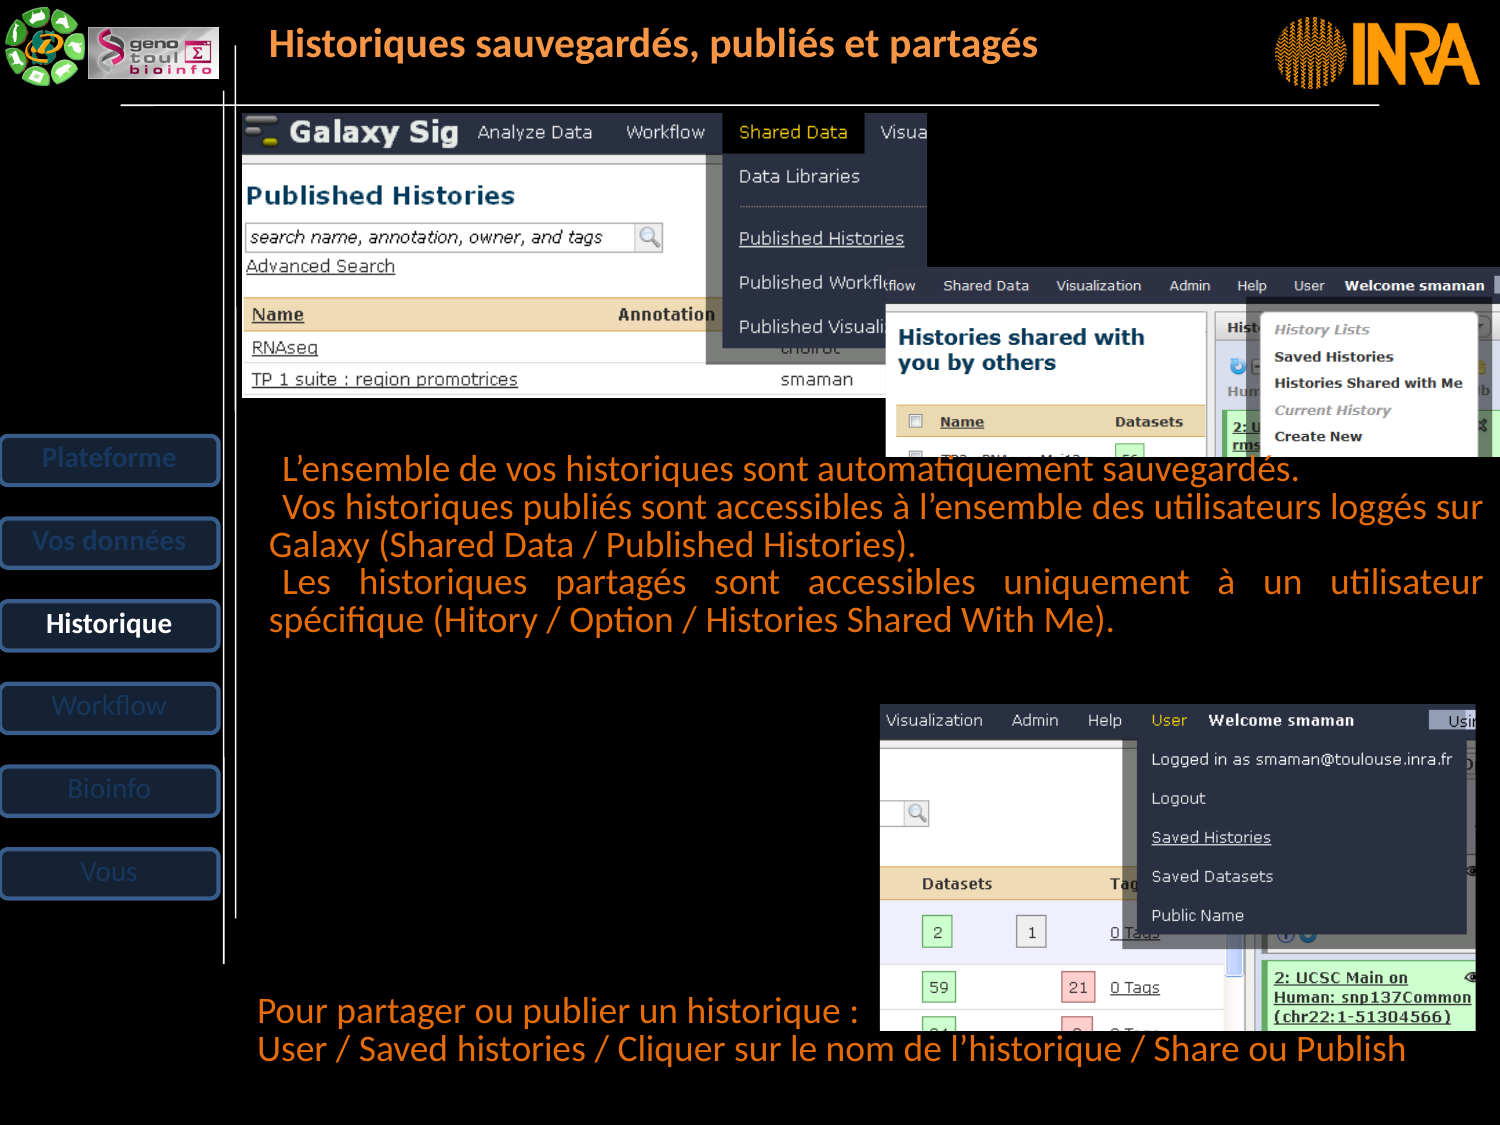

Historiques sauvegardés, publiés et partagés
Plateforme
L’ensemble de vos historiques sont automatiquement sauvegardés.
Vos historiques publiés sont accessibles à l’ensemble des utilisateurs loggés sur Galaxy (Shared Data / Published Histories).
Les historiques partagés sont accessibles uniquement à un utilisateur spécifique (Hitory / Option / Histories Shared With Me).
Vos données
Historique
Workflow
Bioinfo
Vous
Pour partager ou publier un historique :
User / Saved histories / Cliquer sur le nom de l’historique / Share ou Publish